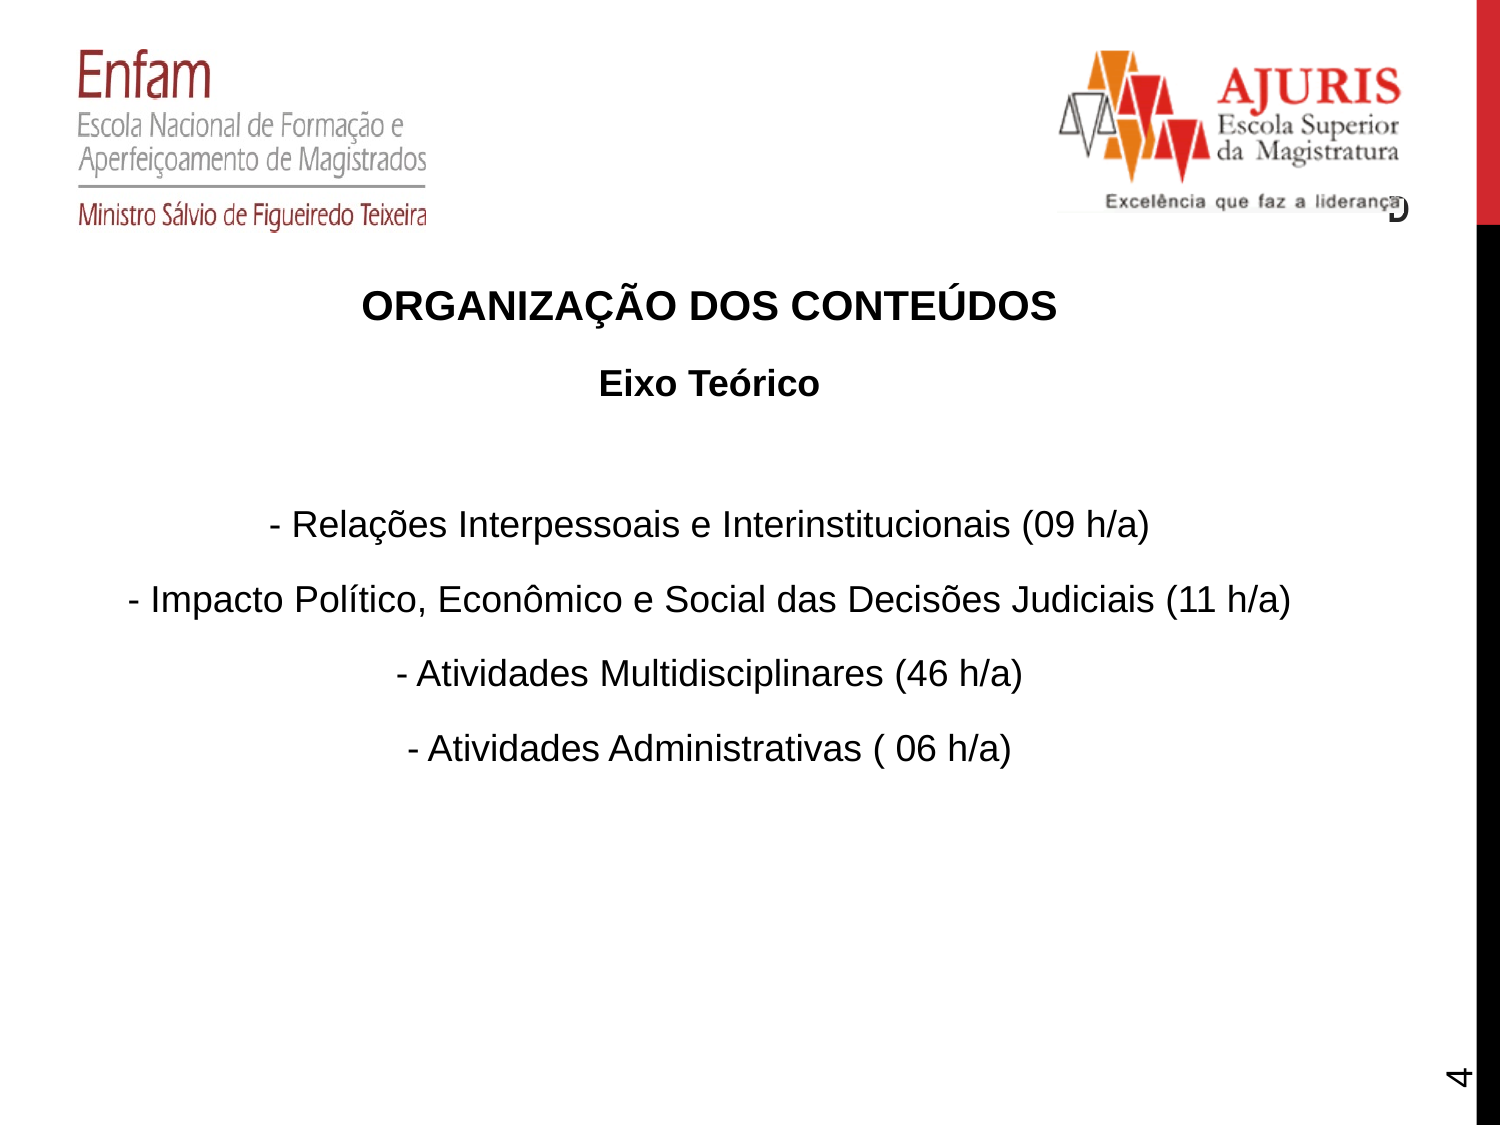

D
# ORGANIZAÇÃO DOS CONTEÚDOS
Eixo Teórico
- Relações Interpessoais e Interinstitucionais (09 h/a)
- Impacto Político, Econômico e Social das Decisões Judiciais (11 h/a)
- Atividades Multidisciplinares (46 h/a)
- Atividades Administrativas ( 06 h/a)
-
Eixo prático
Forma de integração entre os eixos